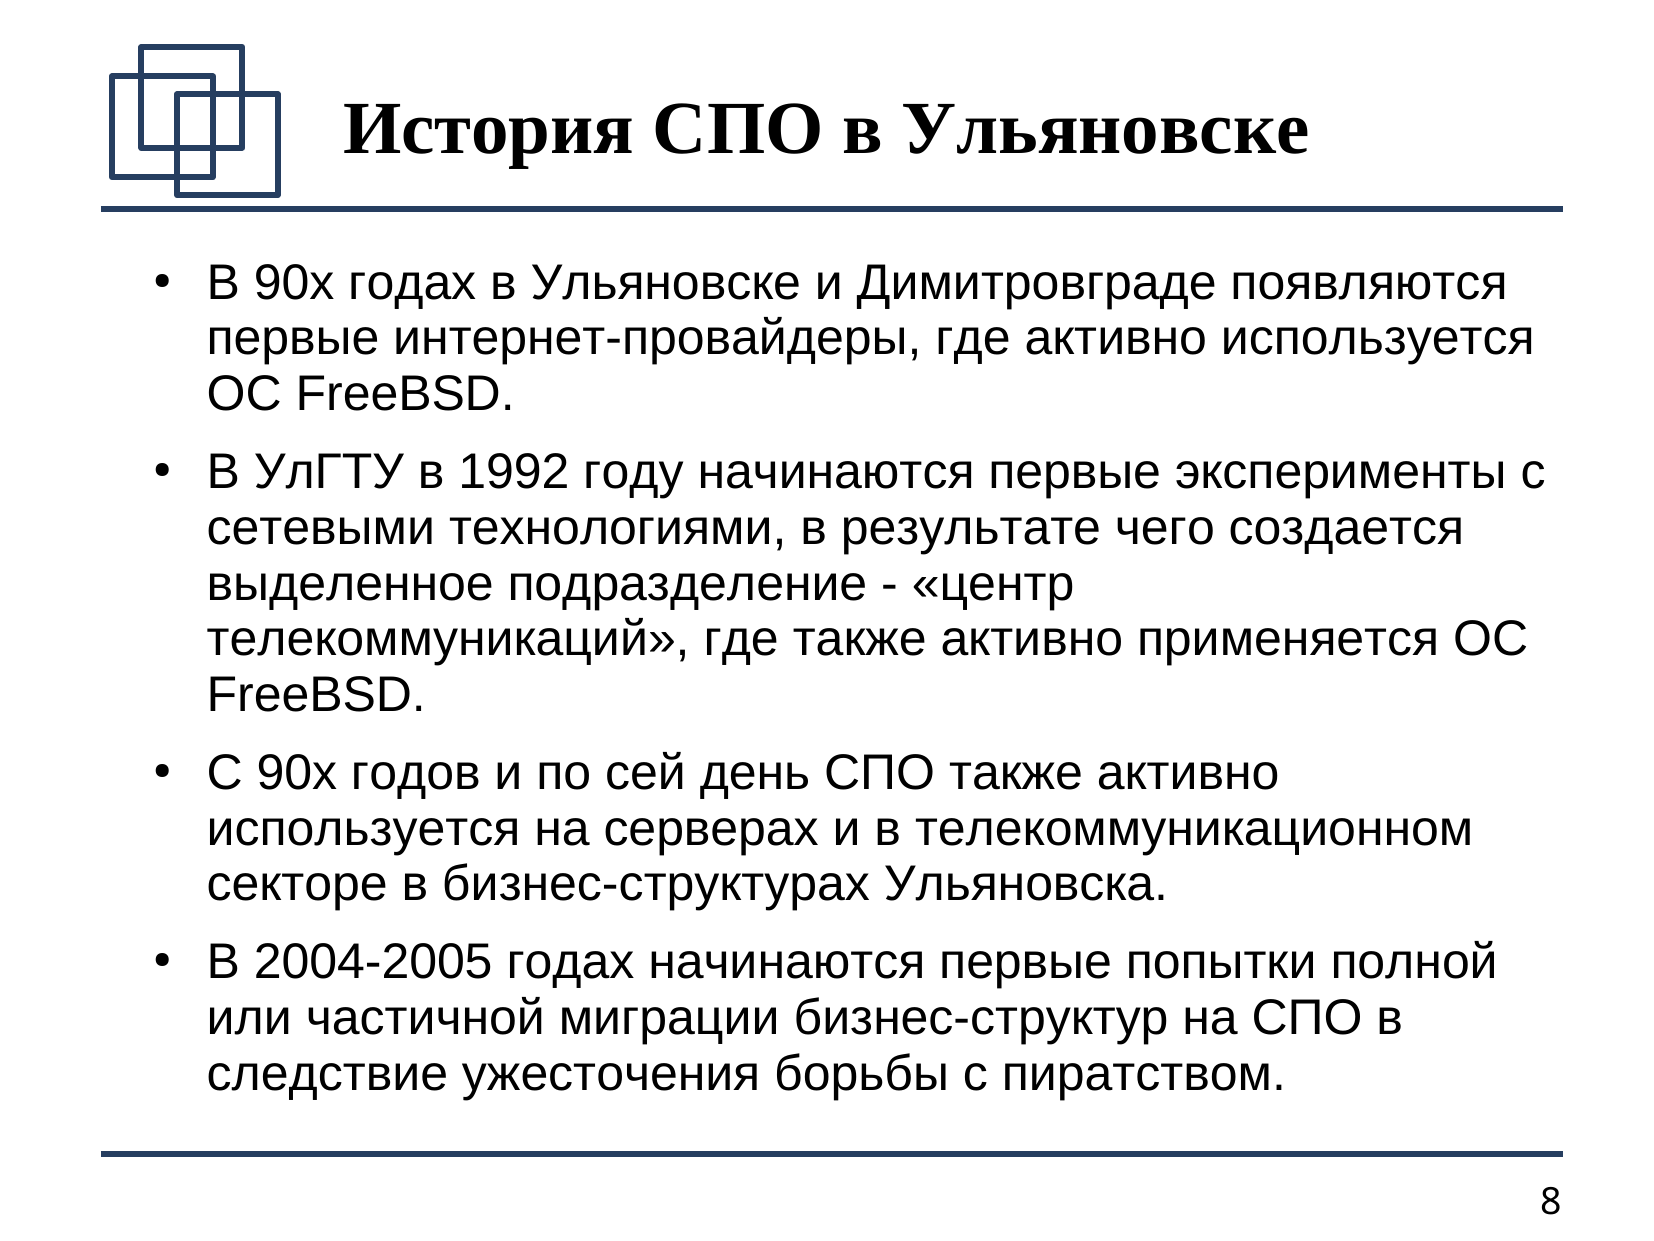

# История СПО в Ульяновске
В 90х годах в Ульяновске и Димитровграде появляются первые интернет-провайдеры, где активно используется ОС FreeBSD.
В УлГТУ в 1992 году начинаются первые эксперименты с сетевыми технологиями, в результате чего создается выделенное подразделение - «центр телекоммуникаций», где также активно применяется ОС FreeBSD.
C 90х годов и по сей день СПО также активно используется на серверах и в телекоммуникационном секторе в бизнес-структурах Ульяновска.
В 2004-2005 годах начинаются первые попытки полной или частичной миграции бизнес-структур на СПО в следствие ужесточения борьбы с пиратством.